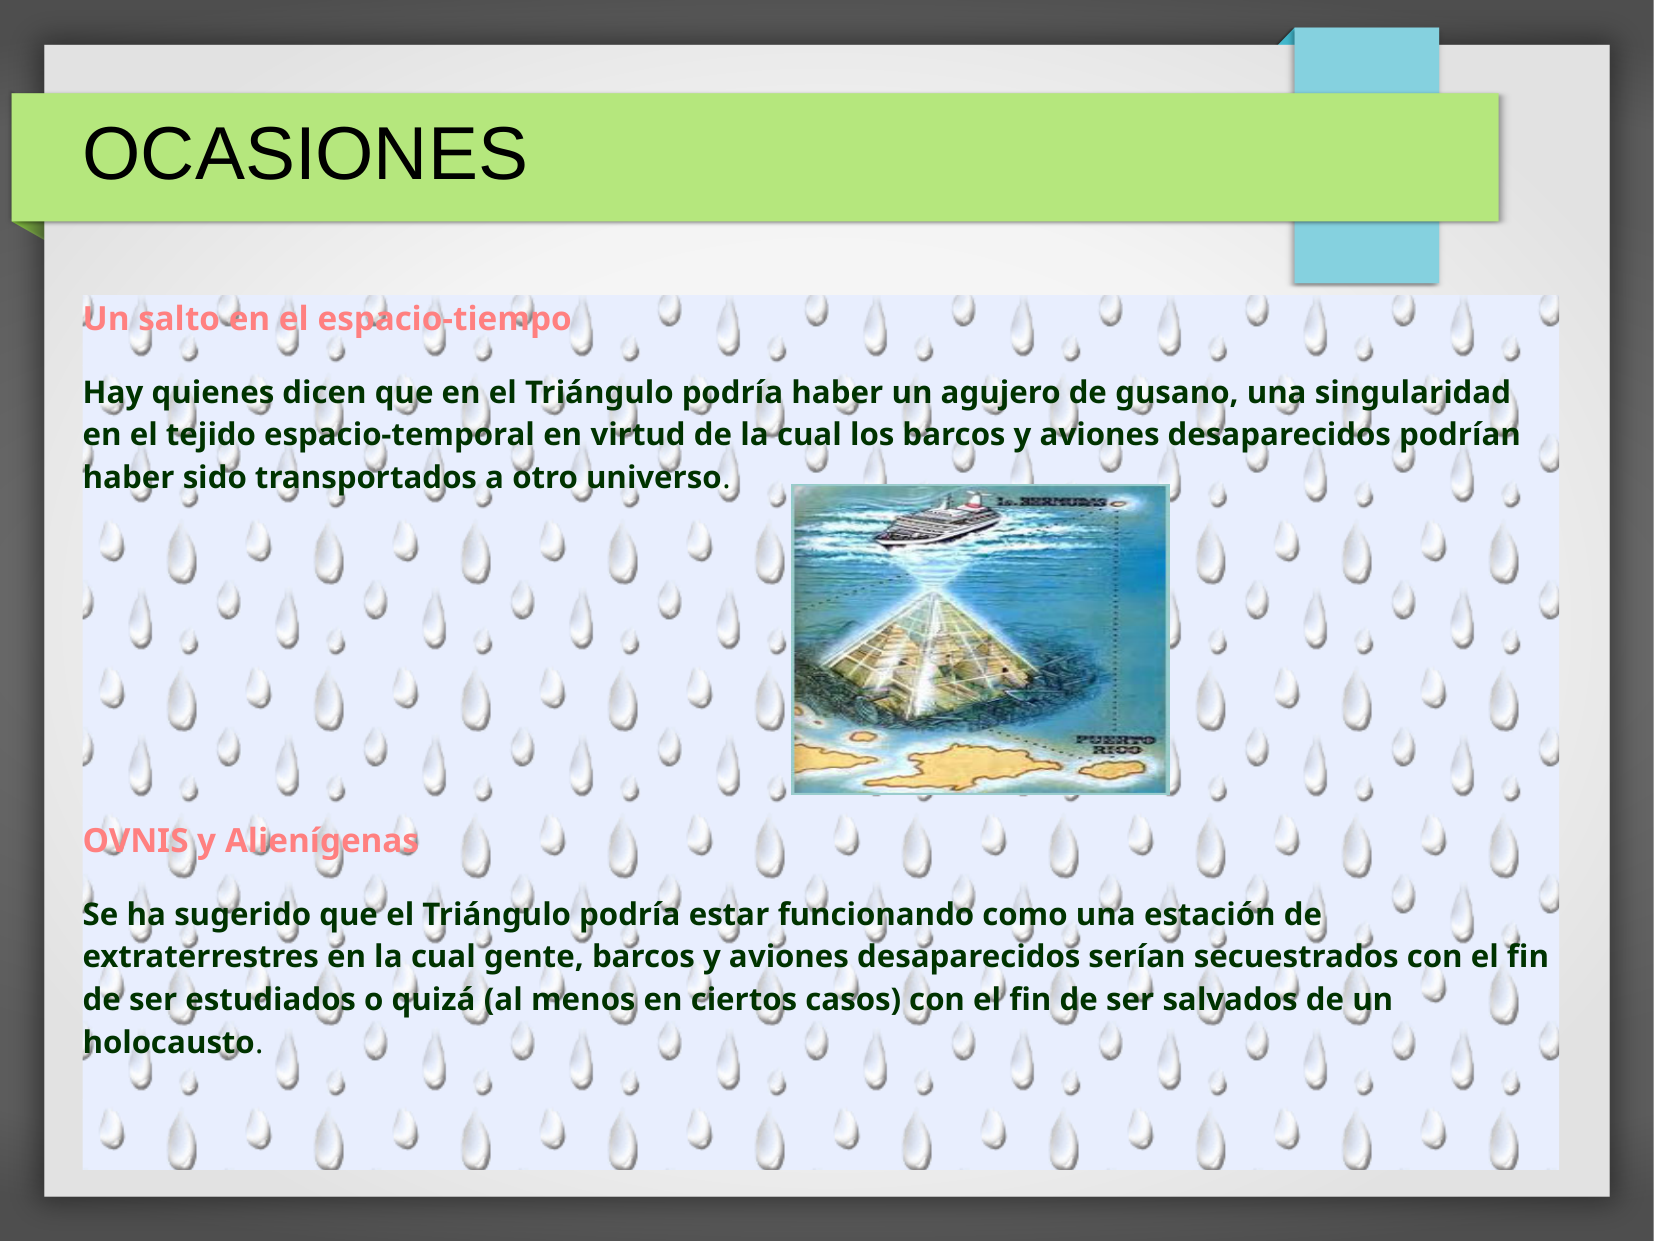

# OCASIONES
Un salto en el espacio-tiempo
Hay quienes dicen que en el Triángulo podría haber un agujero de gusano, una singularidad en el tejido espacio-temporal en virtud de la cual los barcos y aviones desaparecidos podrían haber sido transportados a otro universo.
OVNIS y Alienígenas
Se ha sugerido que el Triángulo podría estar funcionando como una estación de extraterrestres en la cual gente, barcos y aviones desaparecidos serían secuestrados con el fin de ser estudiados o quizá (al menos en ciertos casos) con el fin de ser salvados de un holocausto.